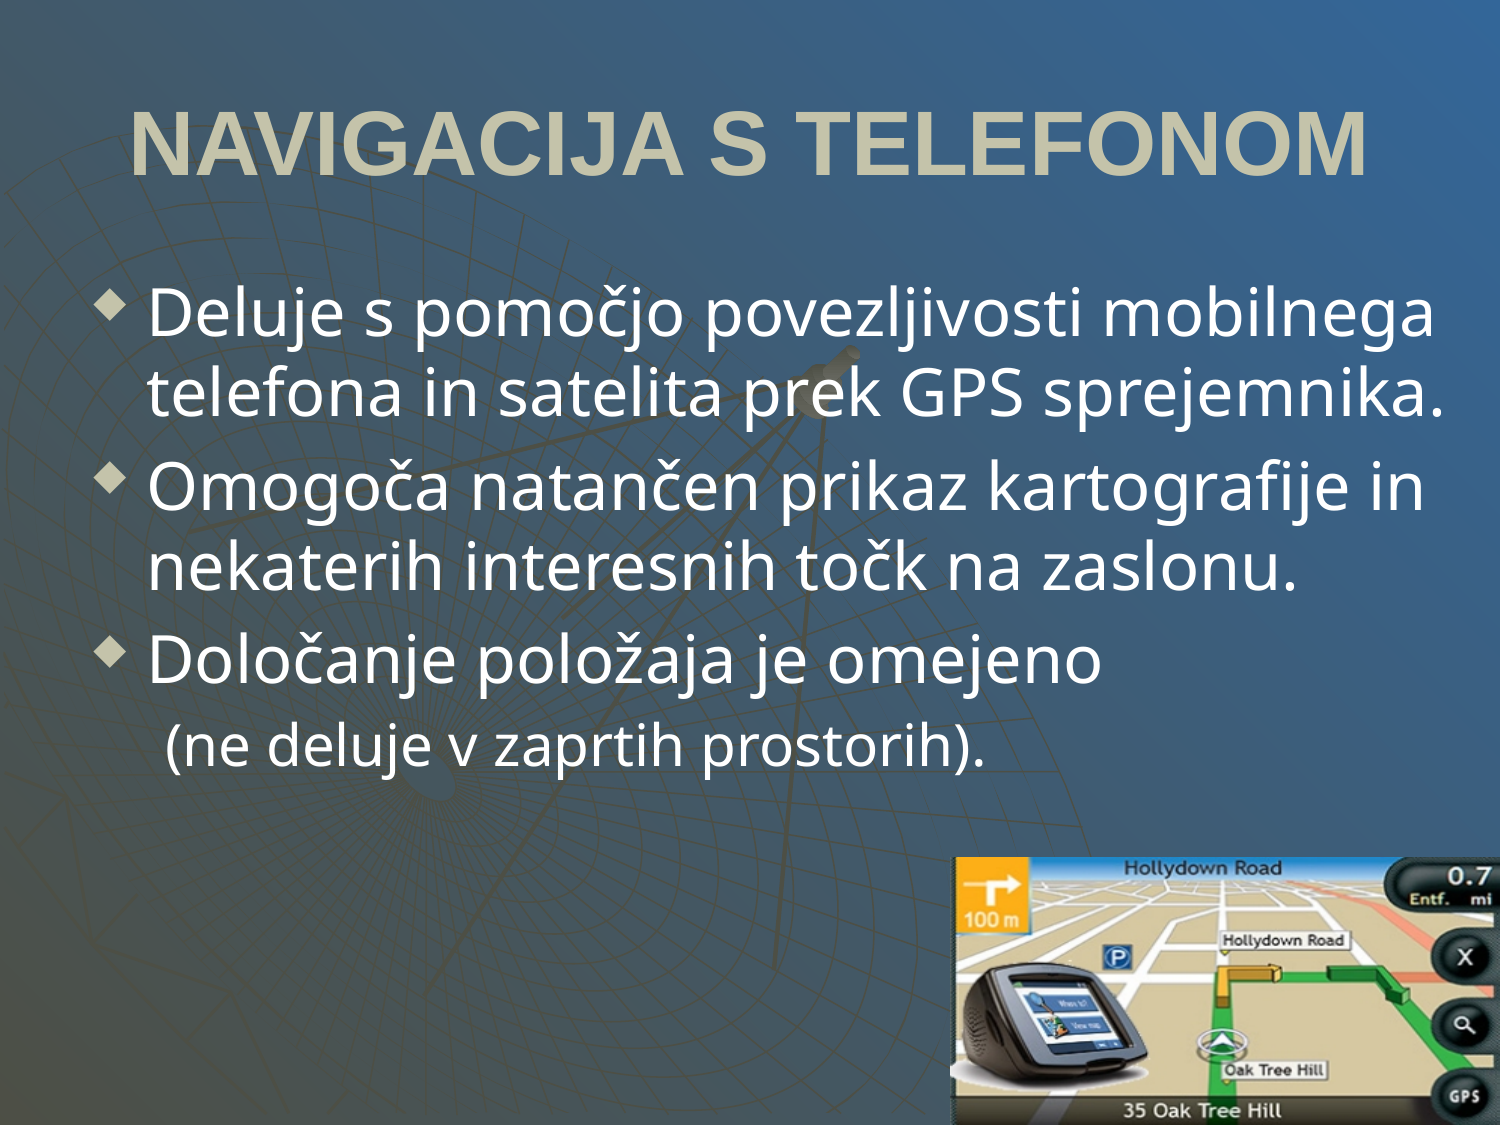

# NAVIGACIJA S TELEFONOM
Deluje s pomočjo povezljivosti mobilnega telefona in satelita prek GPS sprejemnika.
Omogoča natančen prikaz kartografije in nekaterih interesnih točk na zaslonu.
Določanje položaja je omejeno
(ne deluje v zaprtih prostorih).